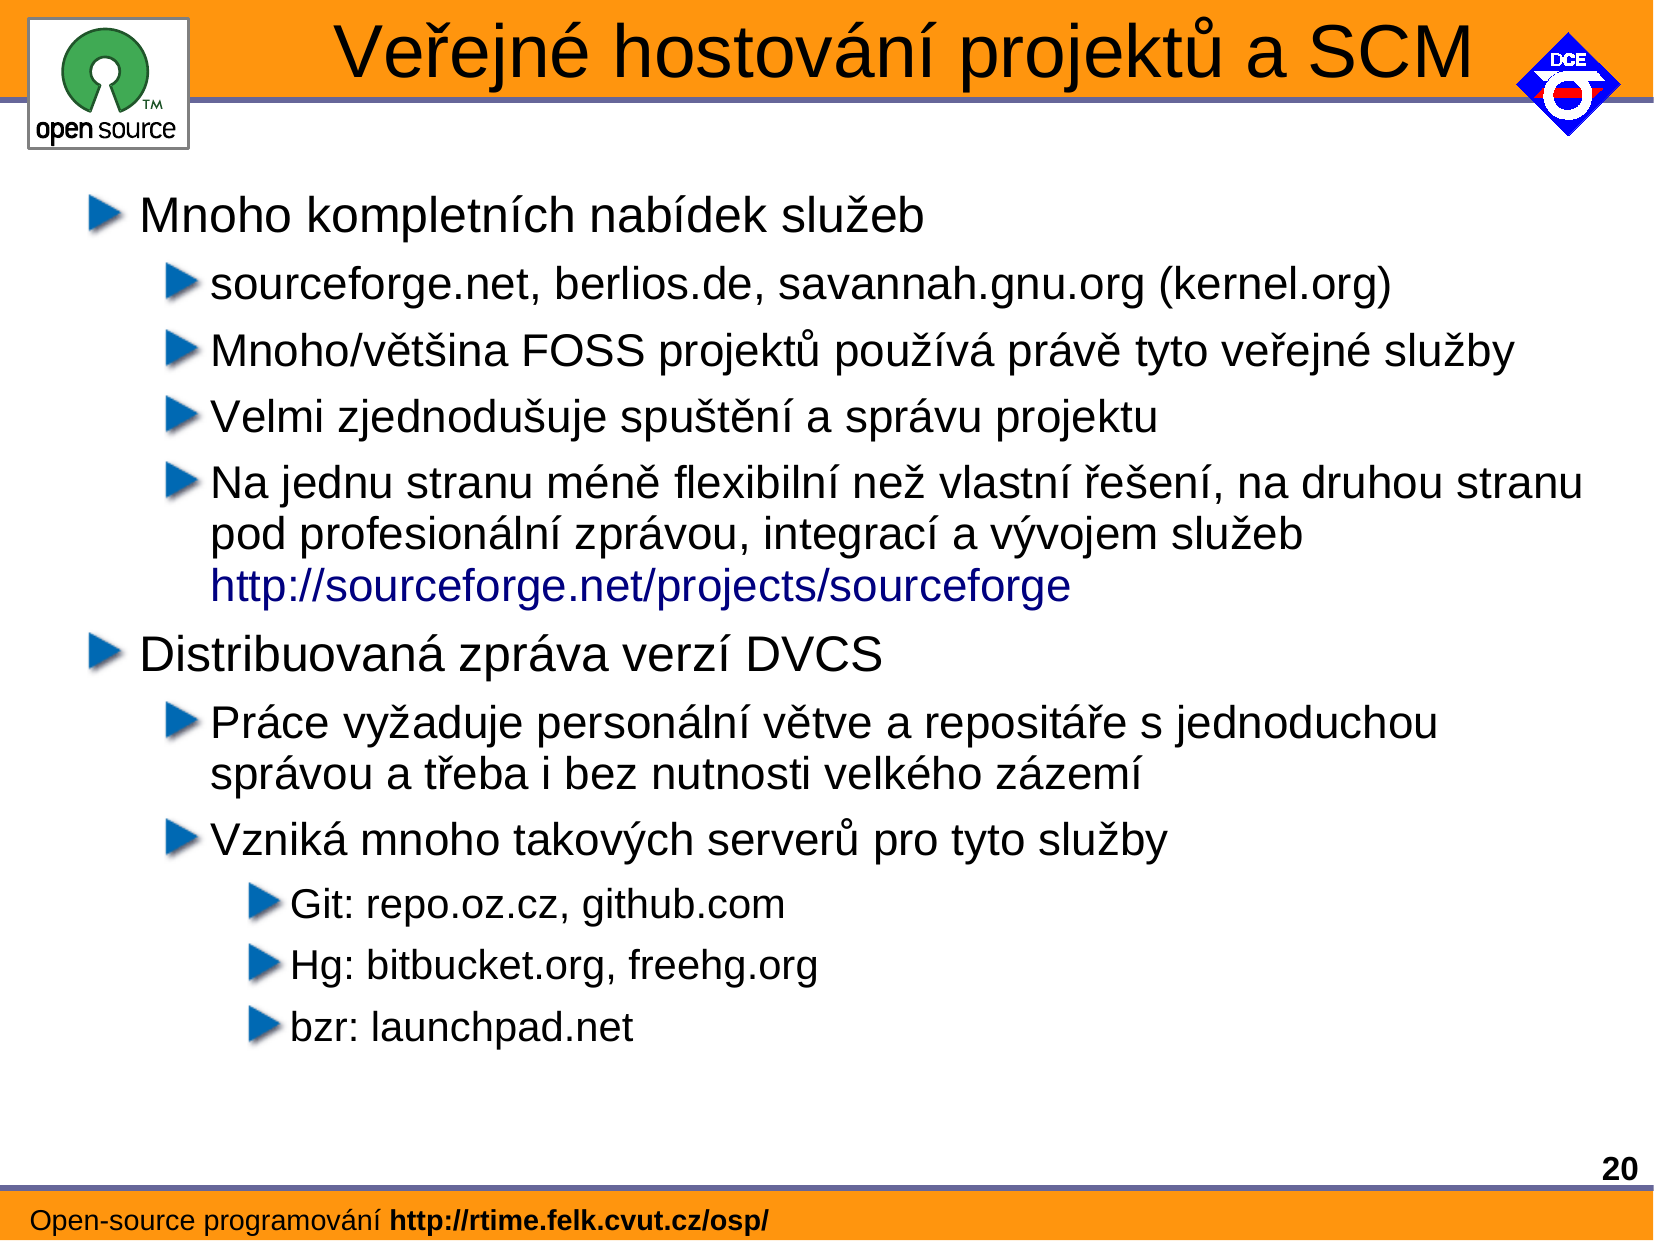

# Veřejné hostování projektů a SCM
Mnoho kompletních nabídek služeb
sourceforge.net, berlios.de, savannah.gnu.org (kernel.org)
Mnoho/většina FOSS projektů používá právě tyto veřejné služby
Velmi zjednodušuje spuštění a správu projektu
Na jednu stranu méně flexibilní než vlastní řešení, na druhou stranu pod profesionální zprávou, integrací a vývojem služeb
http://sourceforge.net/projects/sourceforge
Distribuovaná zpráva verzí DVCS
Práce vyžaduje personální větve a repositáře s jednoduchou správou a třeba i bez nutnosti velkého zázemí
Vzniká mnoho takových serverů pro tyto služby
Git: repo.oz.cz, github.com
Hg: bitbucket.org, freehg.org
bzr: launchpad.net